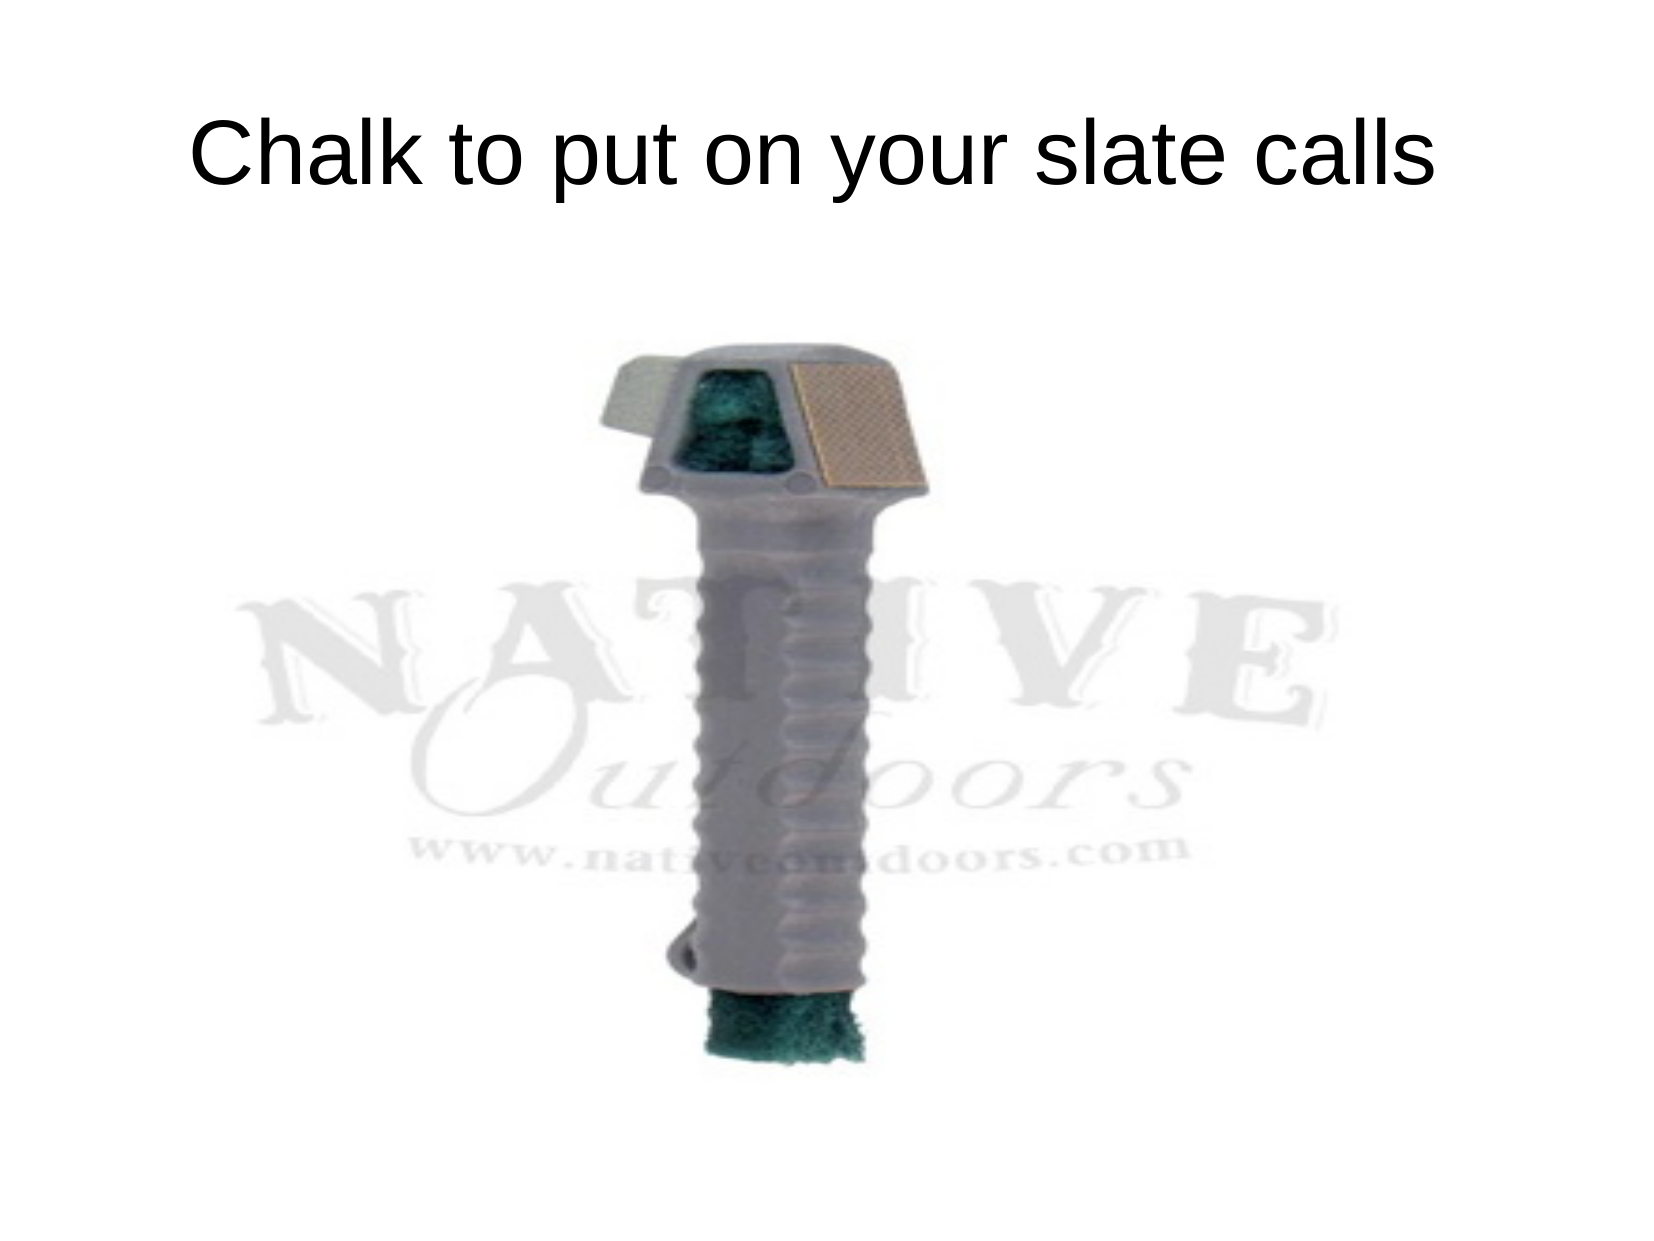

# Chalk to put on your slate calls